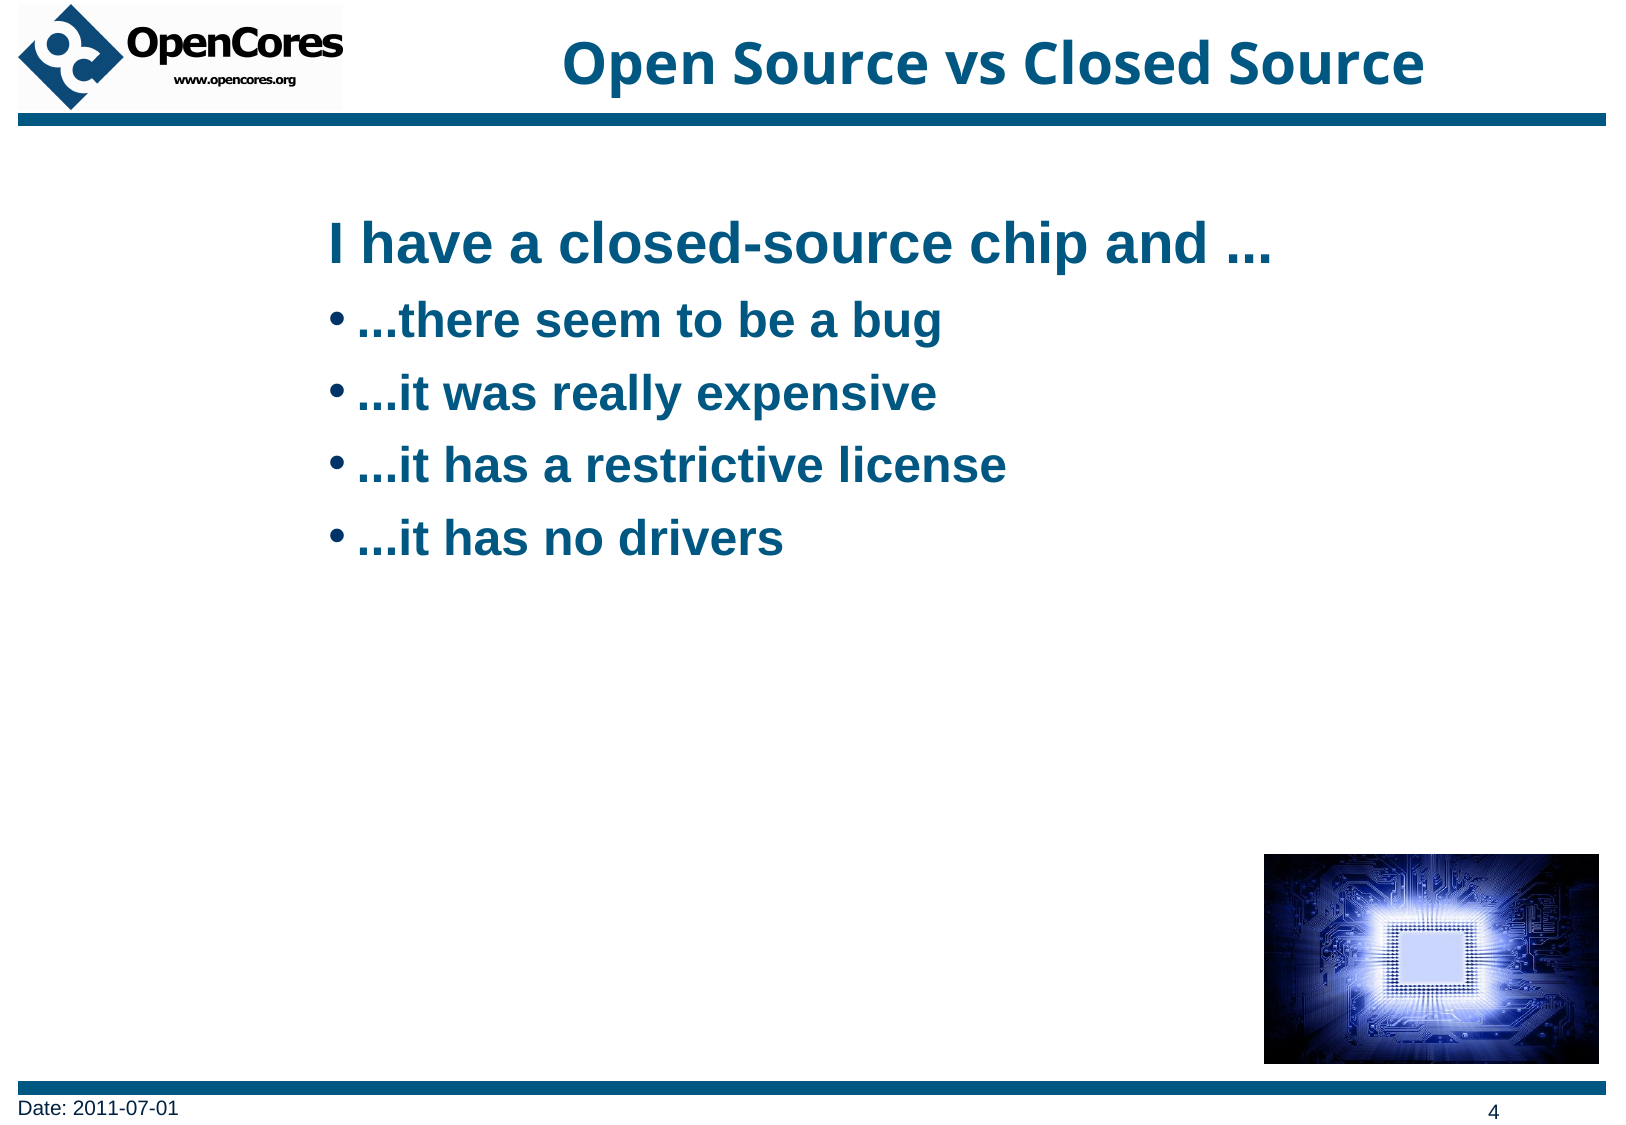

Open Source vs Closed Source
I have a closed-source chip and ...
...there seem to be a bug
...it was really expensive
...it has a restrictive license
...it has no drivers